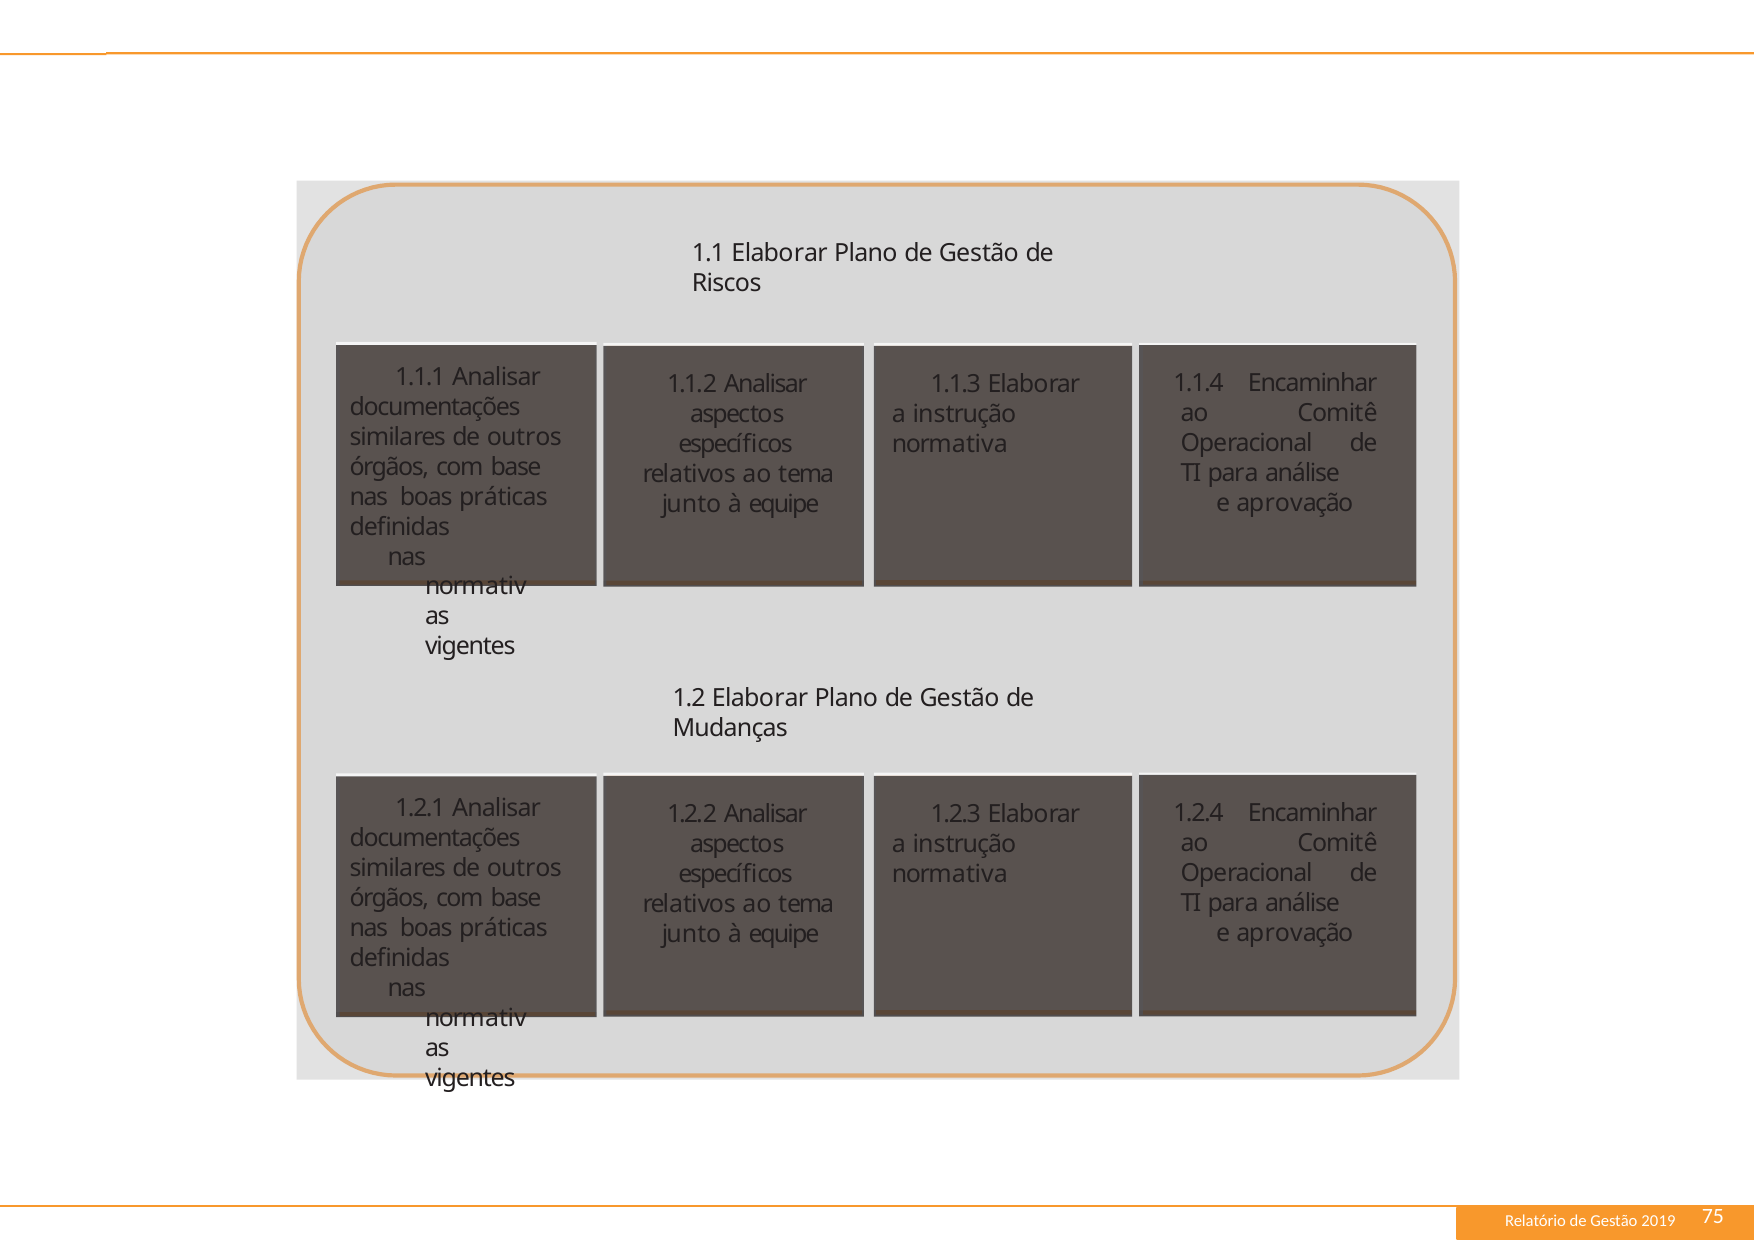

1.1 Elaborar Plano de Gestão de Riscos
1.1.1 Analisar documentações similares de outros órgãos, com base nas boas práticas definidas
nas normativas vigentes
1.1.4 Encaminhar ao Comitê Operacional de TI para análise
e aprovação
1.1.2 Analisar
aspectos específicos relativos ao tema junto à equipe
1.1.3 Elaborar
a instrução normativa
1.2 Elaborar Plano de Gestão de Mudanças
1.2.3 Elaborar
a instrução normativa
1.2.1 Analisar documentações similares de outros órgãos, com base nas boas práticas definidas
nas normativas vigentes
1.2.4 Encaminhar ao Comitê Operacional de TI para análise
e aprovação
1.2.2 Analisar
aspectos específicos relativos ao tema junto à equipe
75
Relatório de Gestão 2019